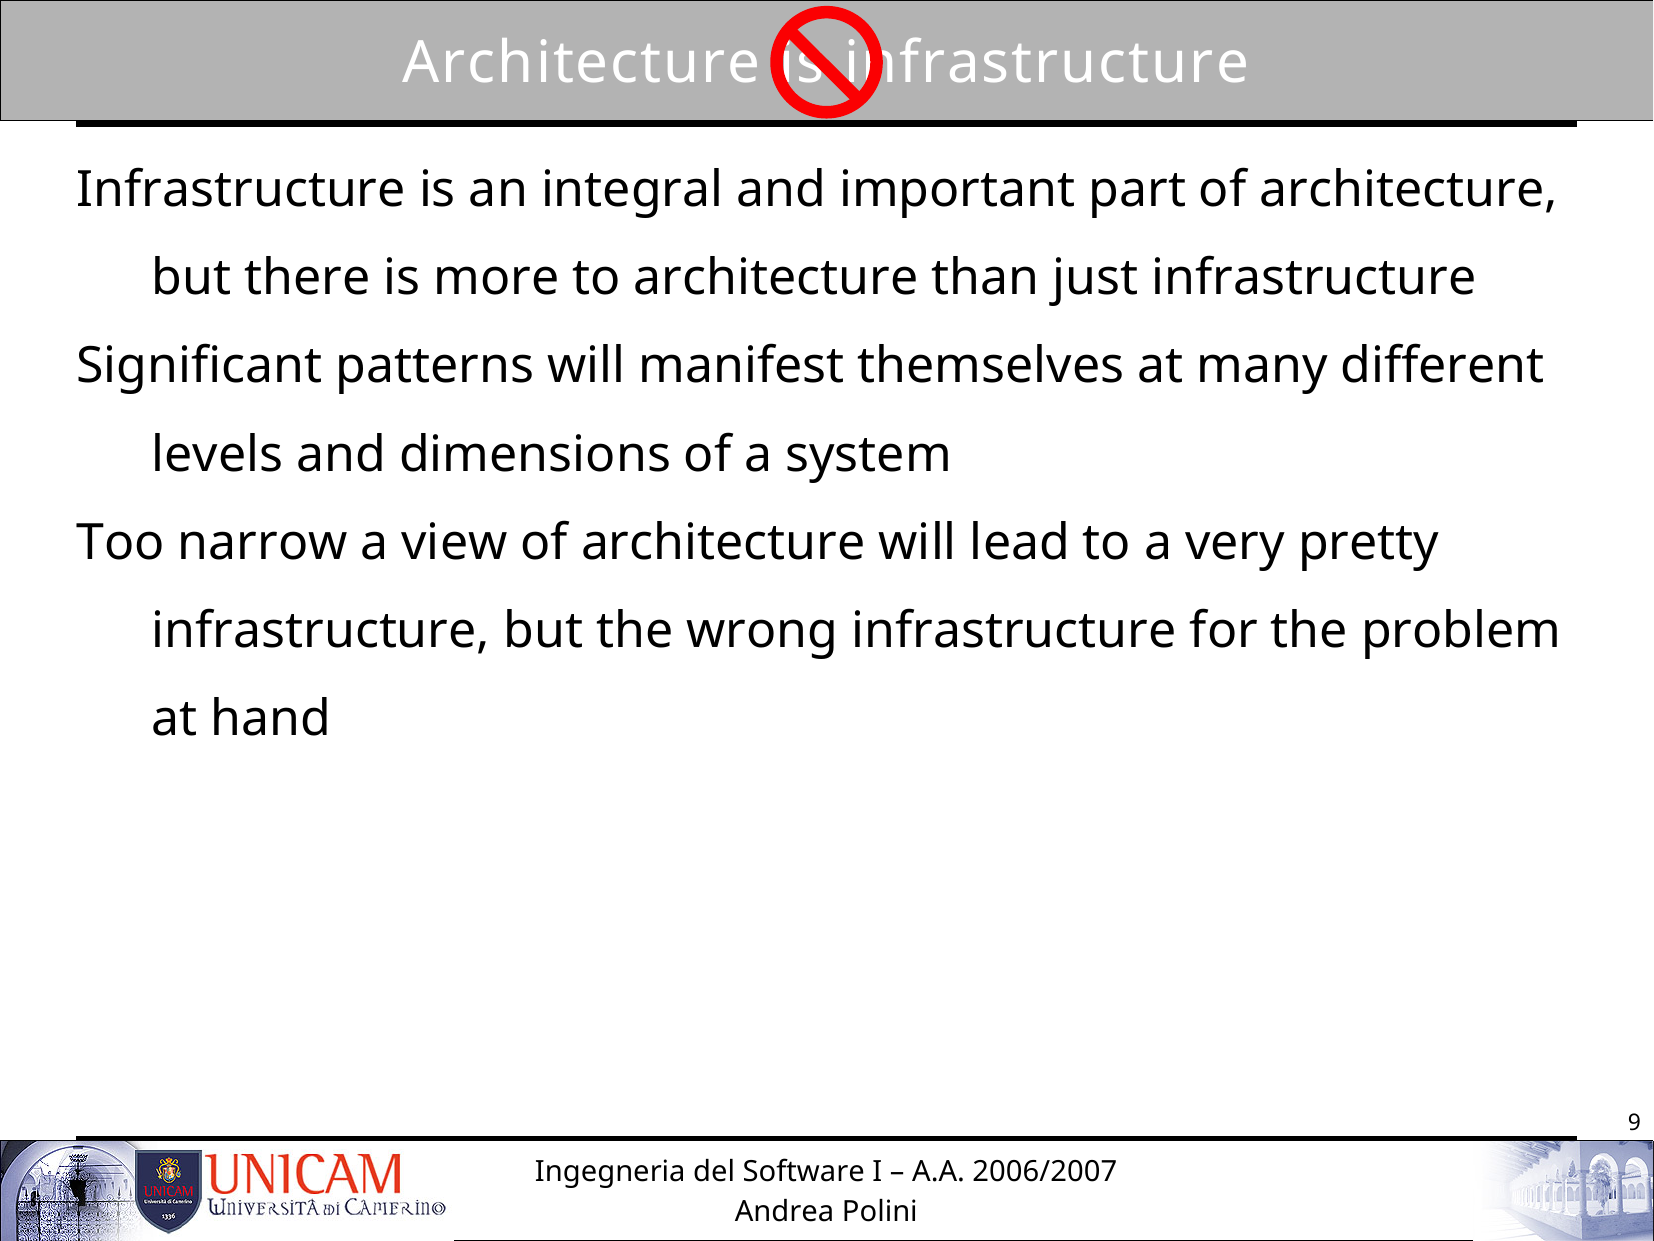

# Architecture is infrastructure
Infrastructure is an integral and important part of architecture, but there is more to architecture than just infrastructure
Significant patterns will manifest themselves at many different levels and dimensions of a system
Too narrow a view of architecture will lead to a very pretty infrastructure, but the wrong infrastructure for the problem at hand
9